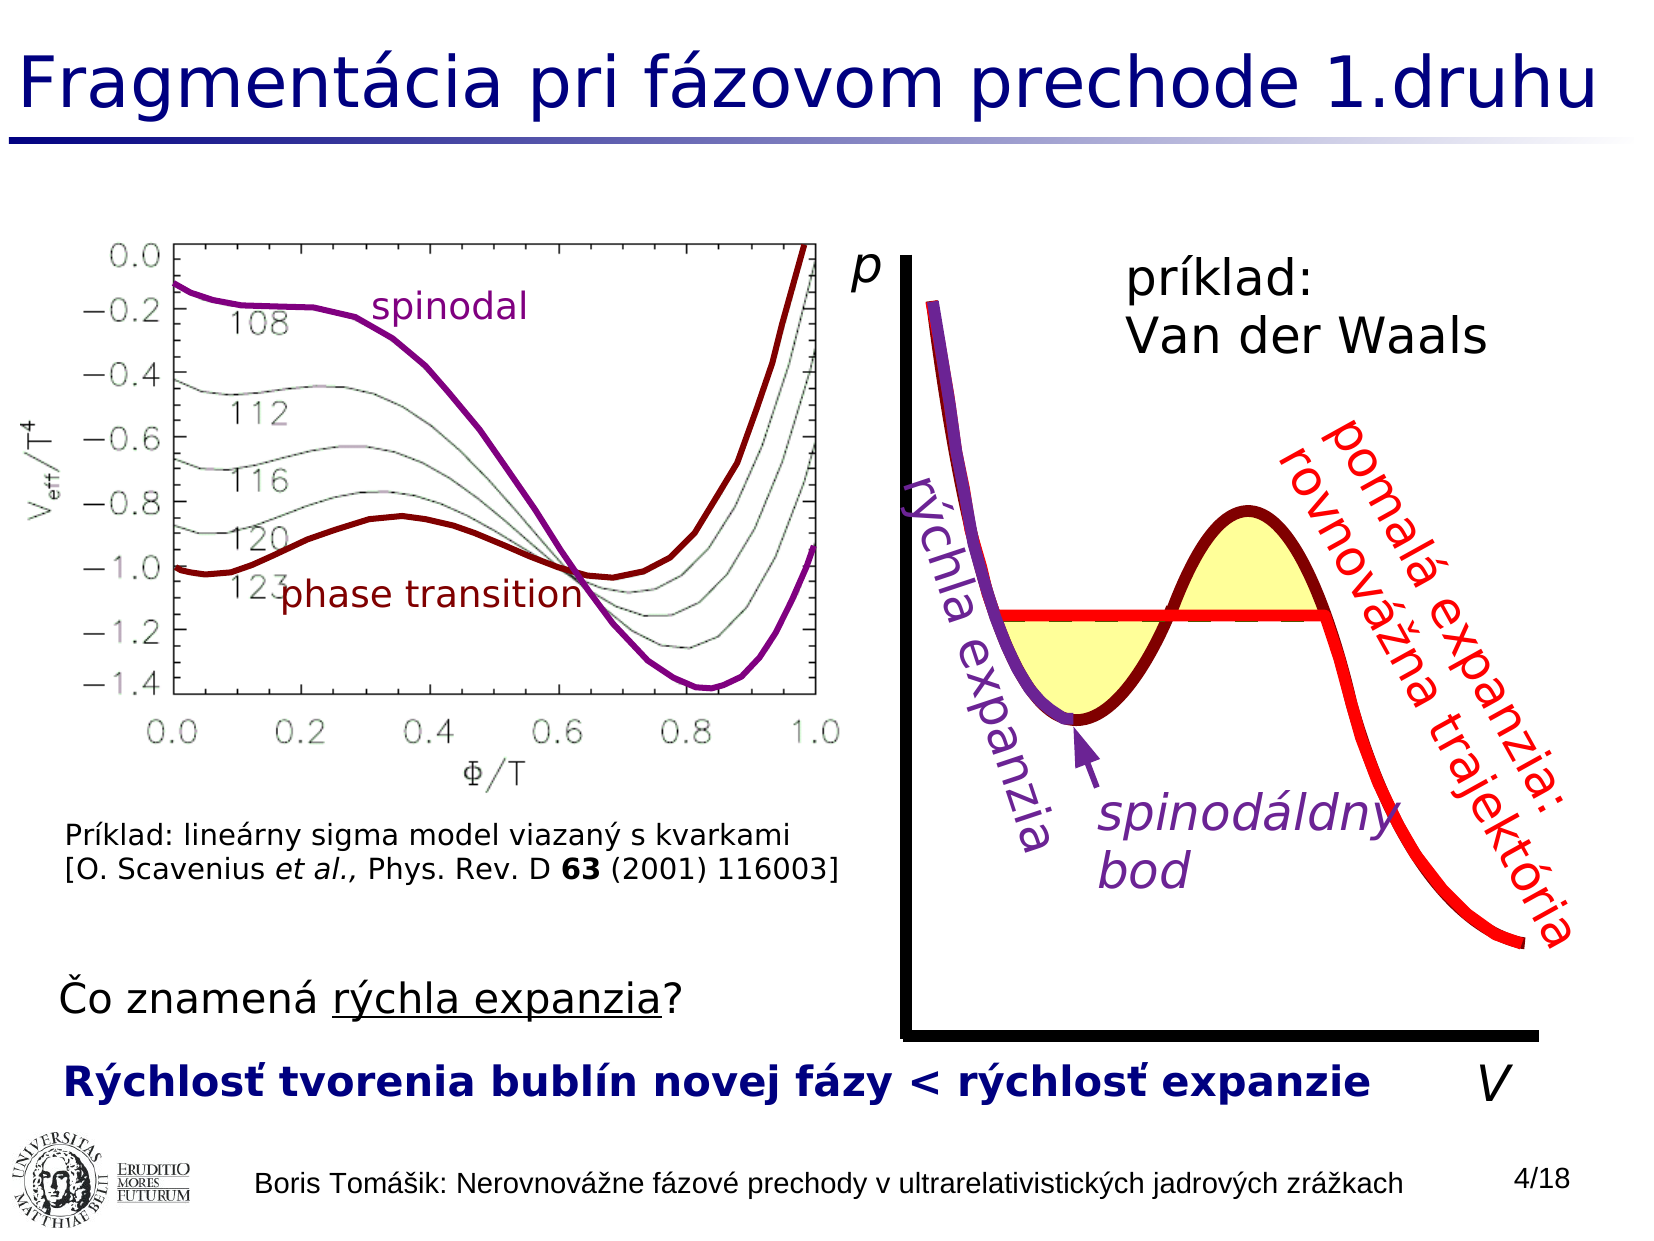

# Fragmentácia pri fázovom prechode 1.druhu
p
príklad:
Van der Waals
spinodal
phase transition
pomalá expanzia:
rovnovážna trajektória
rýchla expanzia
spinodáldny
bod
Príklad: lineárny sigma model viazaný s kvarkami
[O. Scavenius et al., Phys. Rev. D 63 (2001) 116003]
Čo znamená rýchla expanzia?
V
Rýchlosť tvorenia bublín novej fázy < rýchlosť expanzie
4